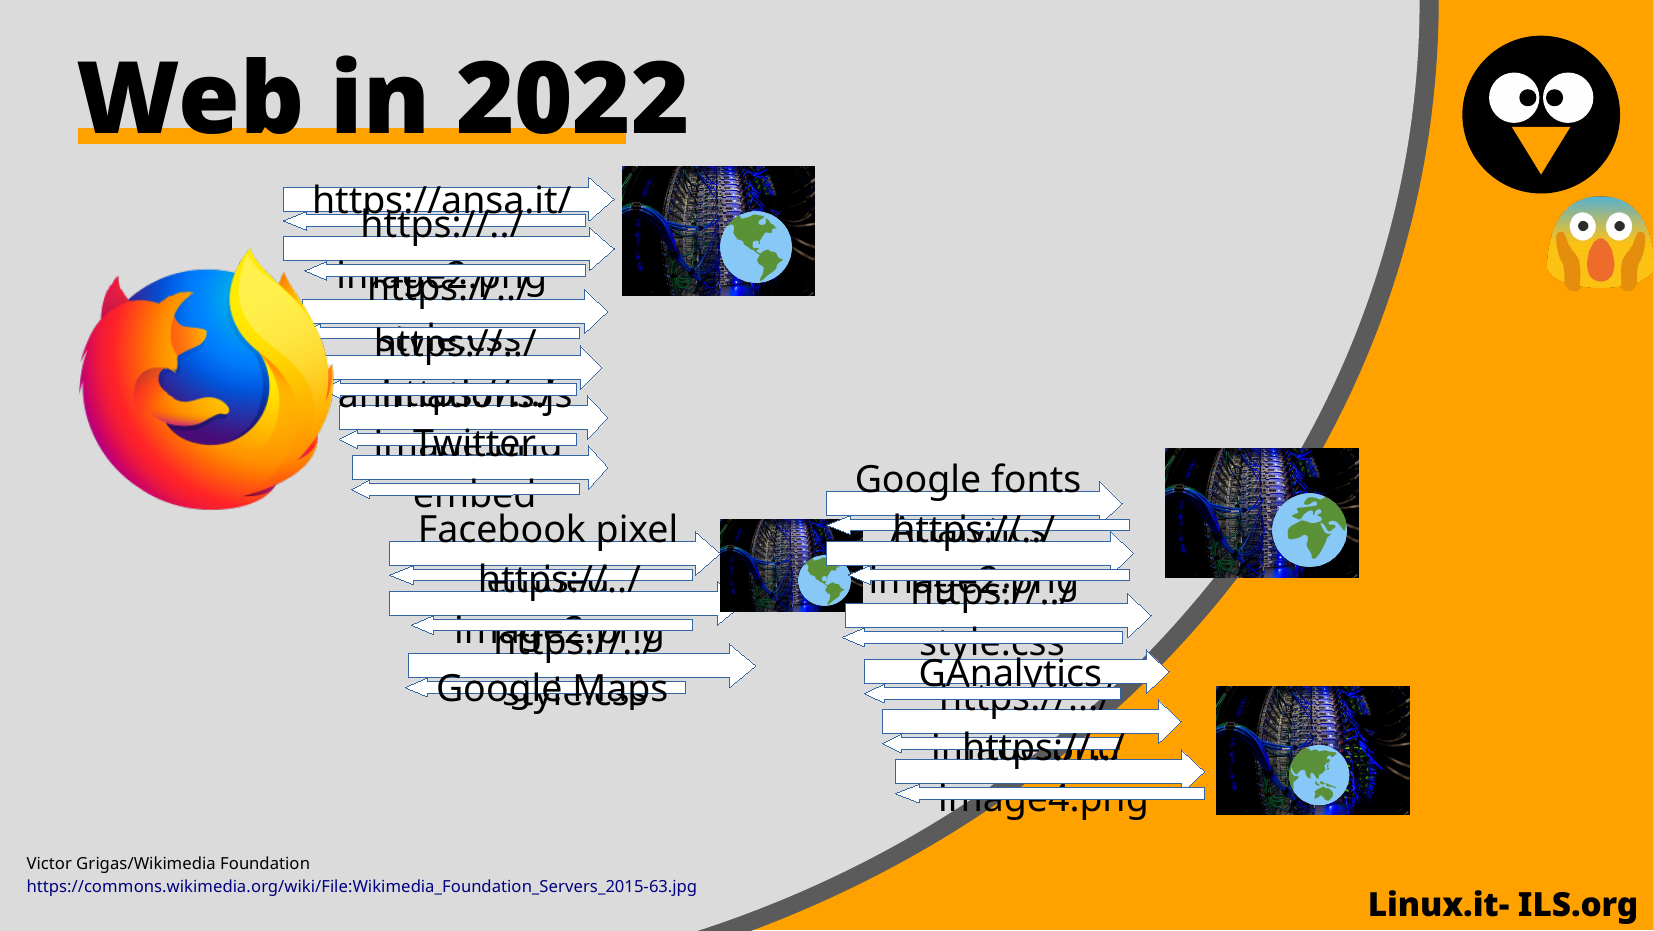

# Web in 2022
https://ansa.it/
https://../image2.png
https://../style.css
https://../animations.js
https://.../image.png
Twitter embed
Google fonts Analytics
https://../image2.png
Facebook pixel embed
https://../image2.png
https://../style.css
https://../style.css
GAnalytics
Google Maps
https://.../image.png
https://../image4.png
Victor Grigas/Wikimedia Foundation
https://commons.wikimedia.org/wiki/File:Wikimedia_Foundation_Servers_2015-63.jpg
Linux.it- ILS.org